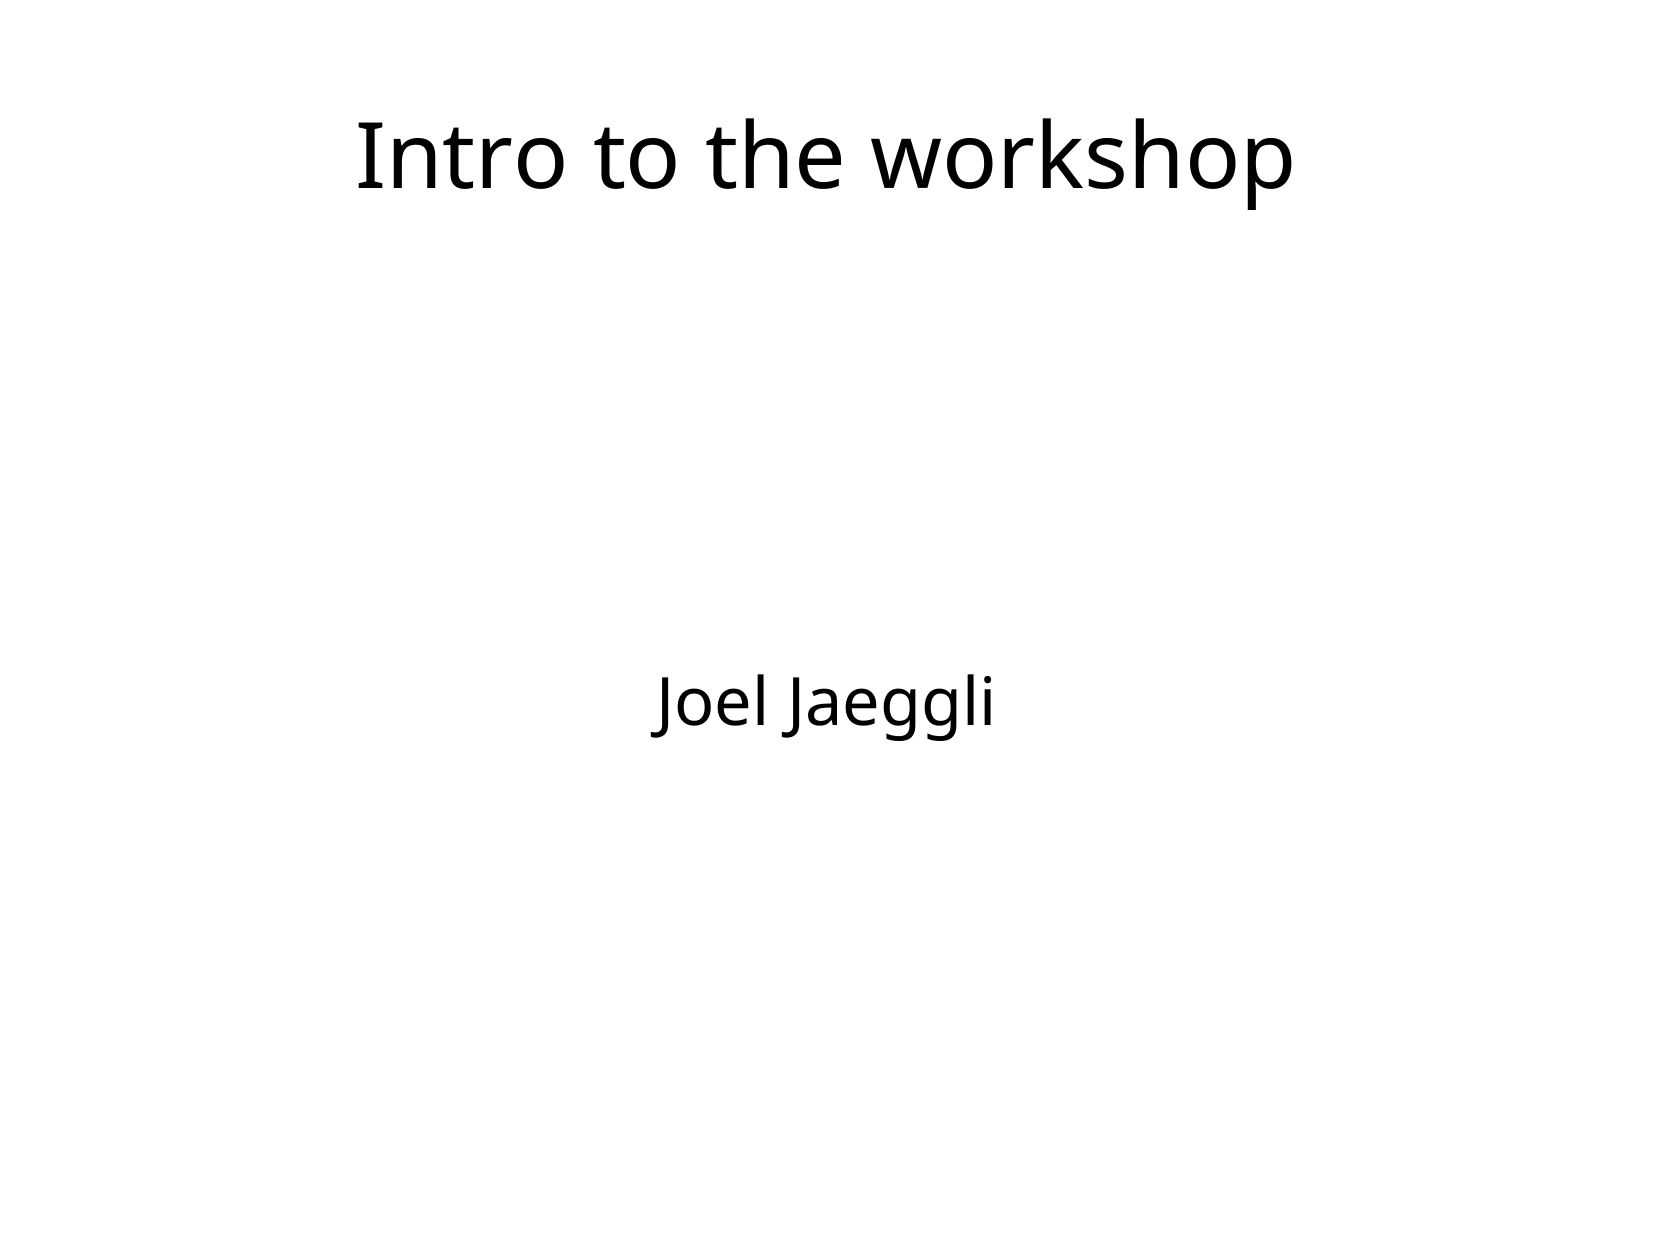

# Intro to the workshop
Joel Jaeggli